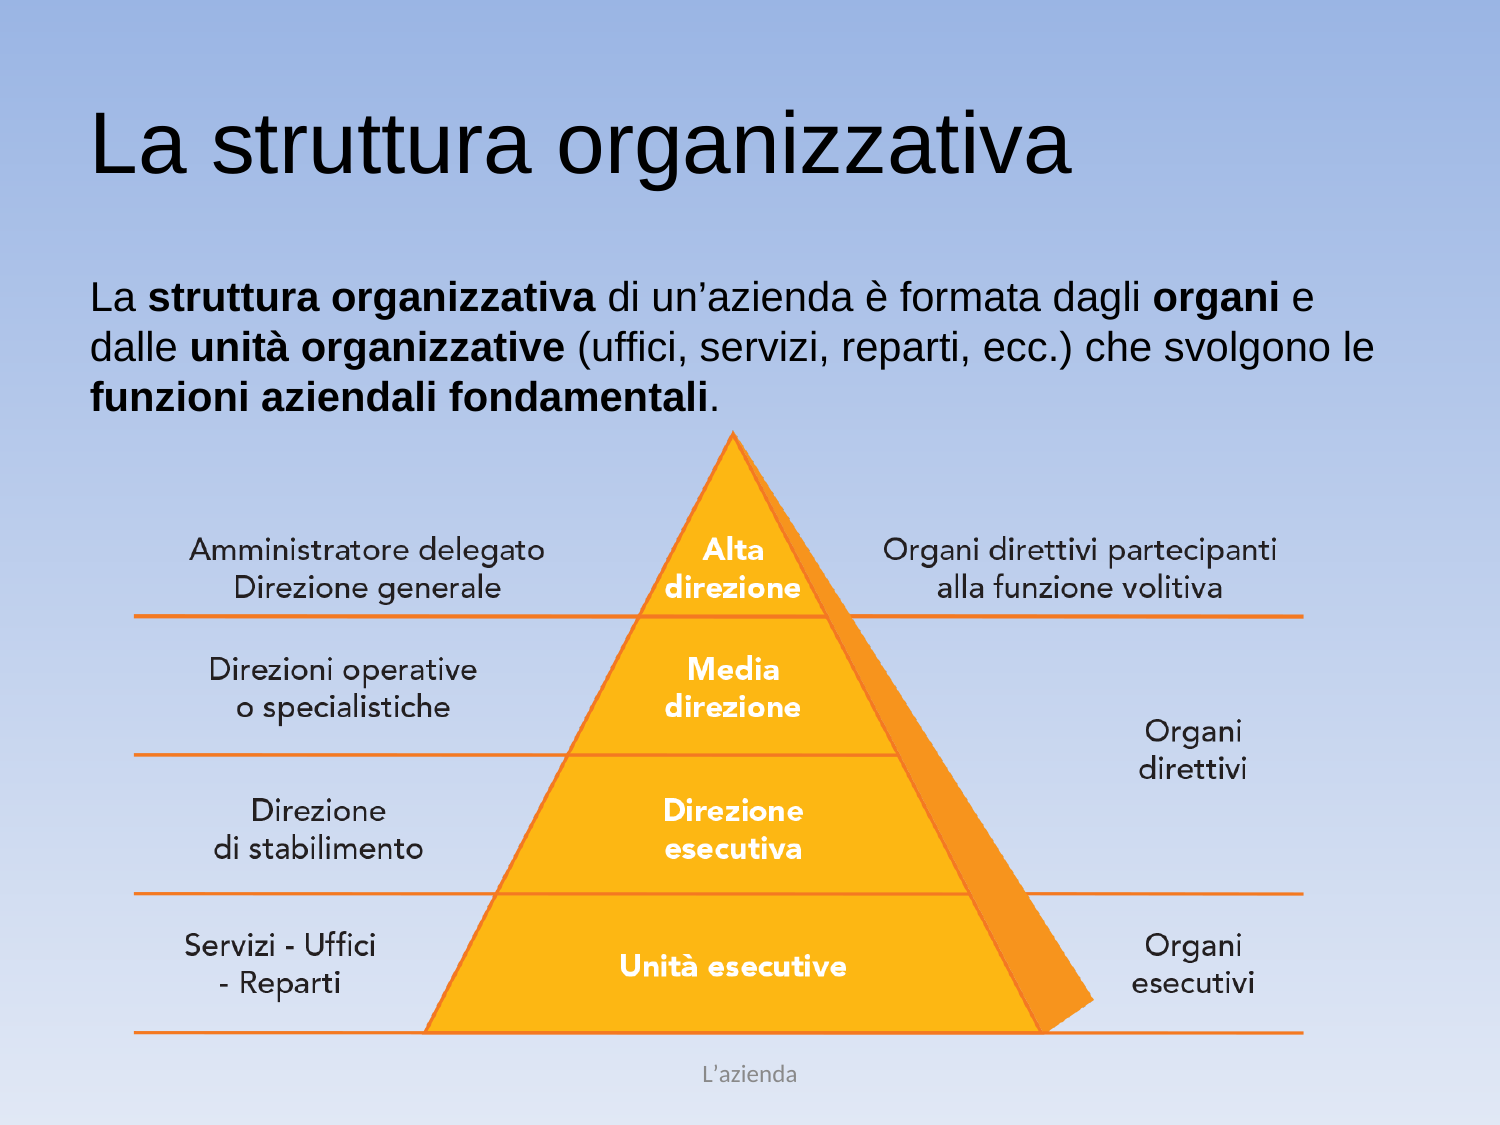

La struttura organizzativa
La struttura organizzativa di un’azienda è formata dagli organi e dalle unità organizzative (uffici, servizi, reparti, ecc.) che svolgono le funzioni aziendali fondamentali.
L’azienda